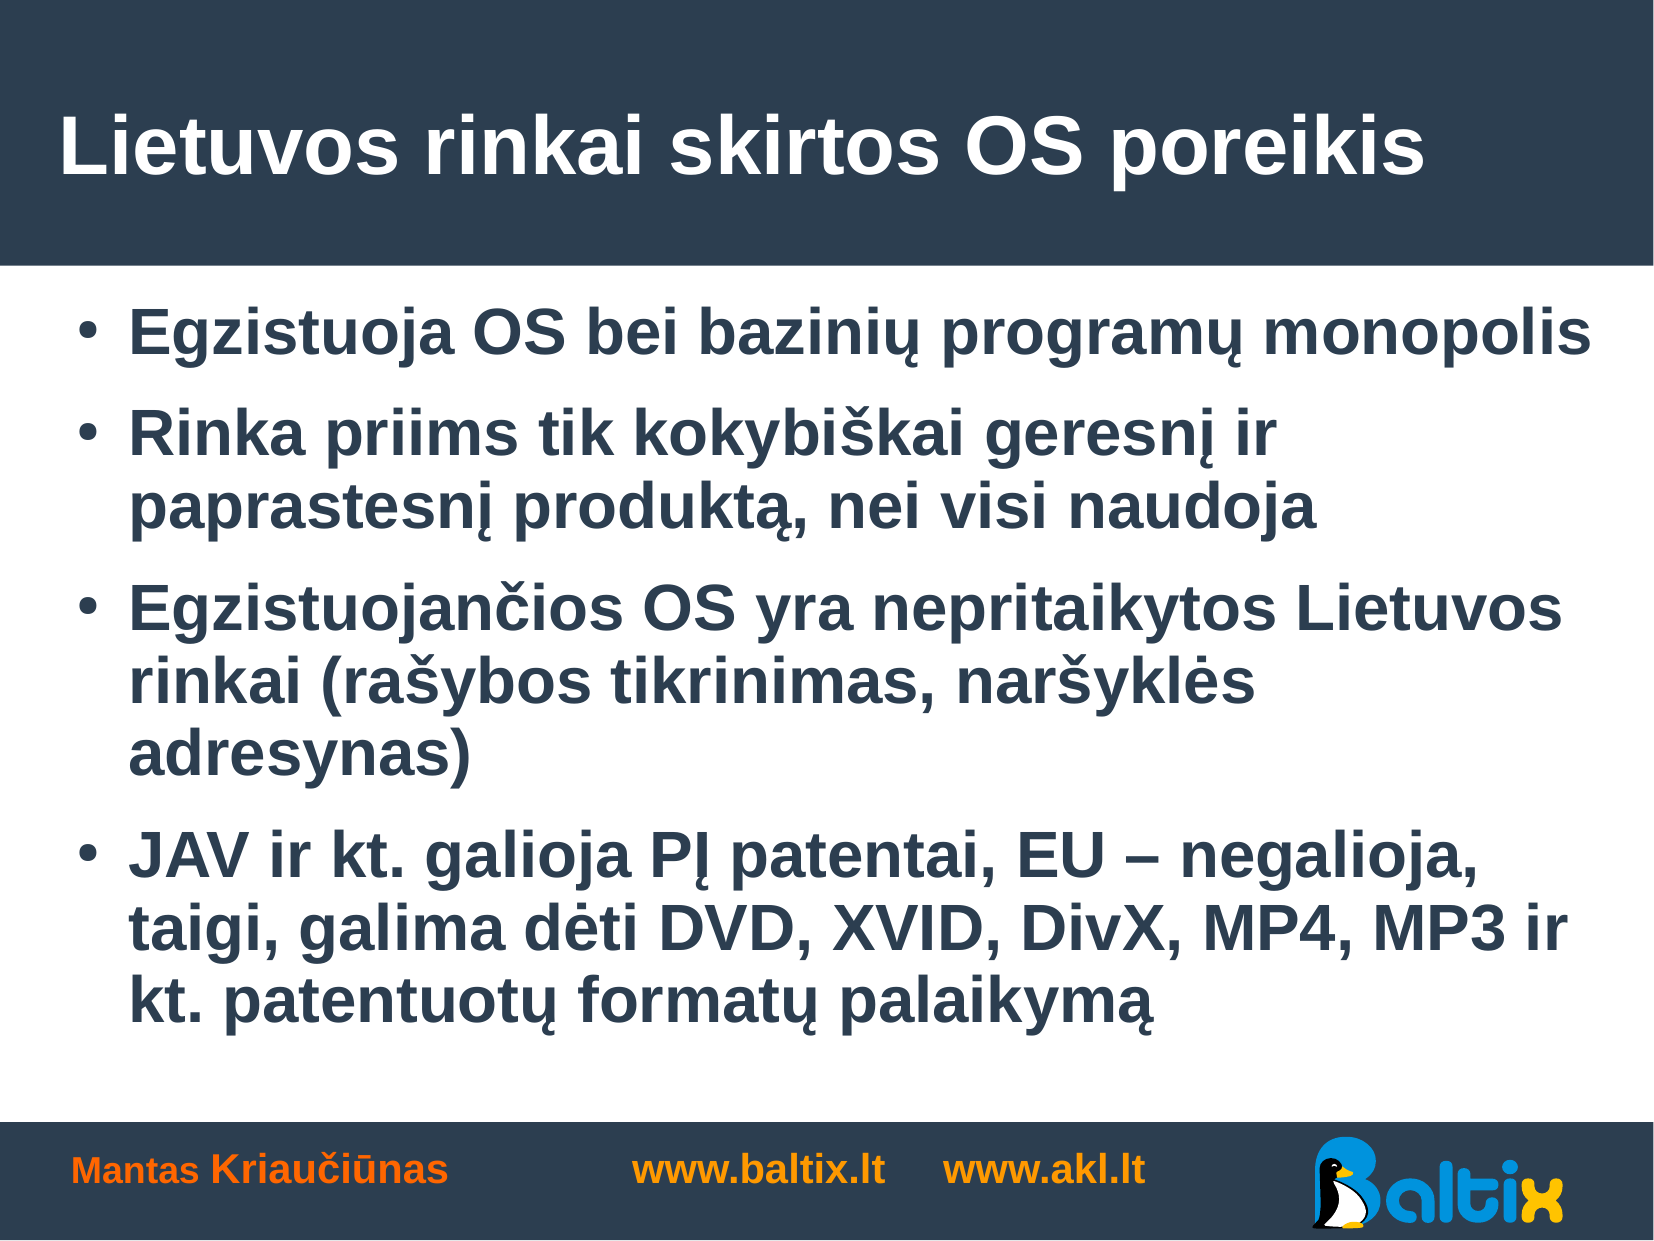

# Lietuvos rinkai skirtos OS poreikis
Egzistuoja OS bei bazinių programų monopolis
Rinka priims tik kokybiškai geresnį ir paprastesnį produktą, nei visi naudoja
Egzistuojančios OS yra nepritaikytos Lietuvos rinkai (rašybos tikrinimas, naršyklės adresynas)
JAV ir kt. galioja PĮ patentai, EU – negalioja, taigi, galima dėti DVD, XVID, DivX, MP4, MP3 ir kt. patentuotų formatų palaikymą